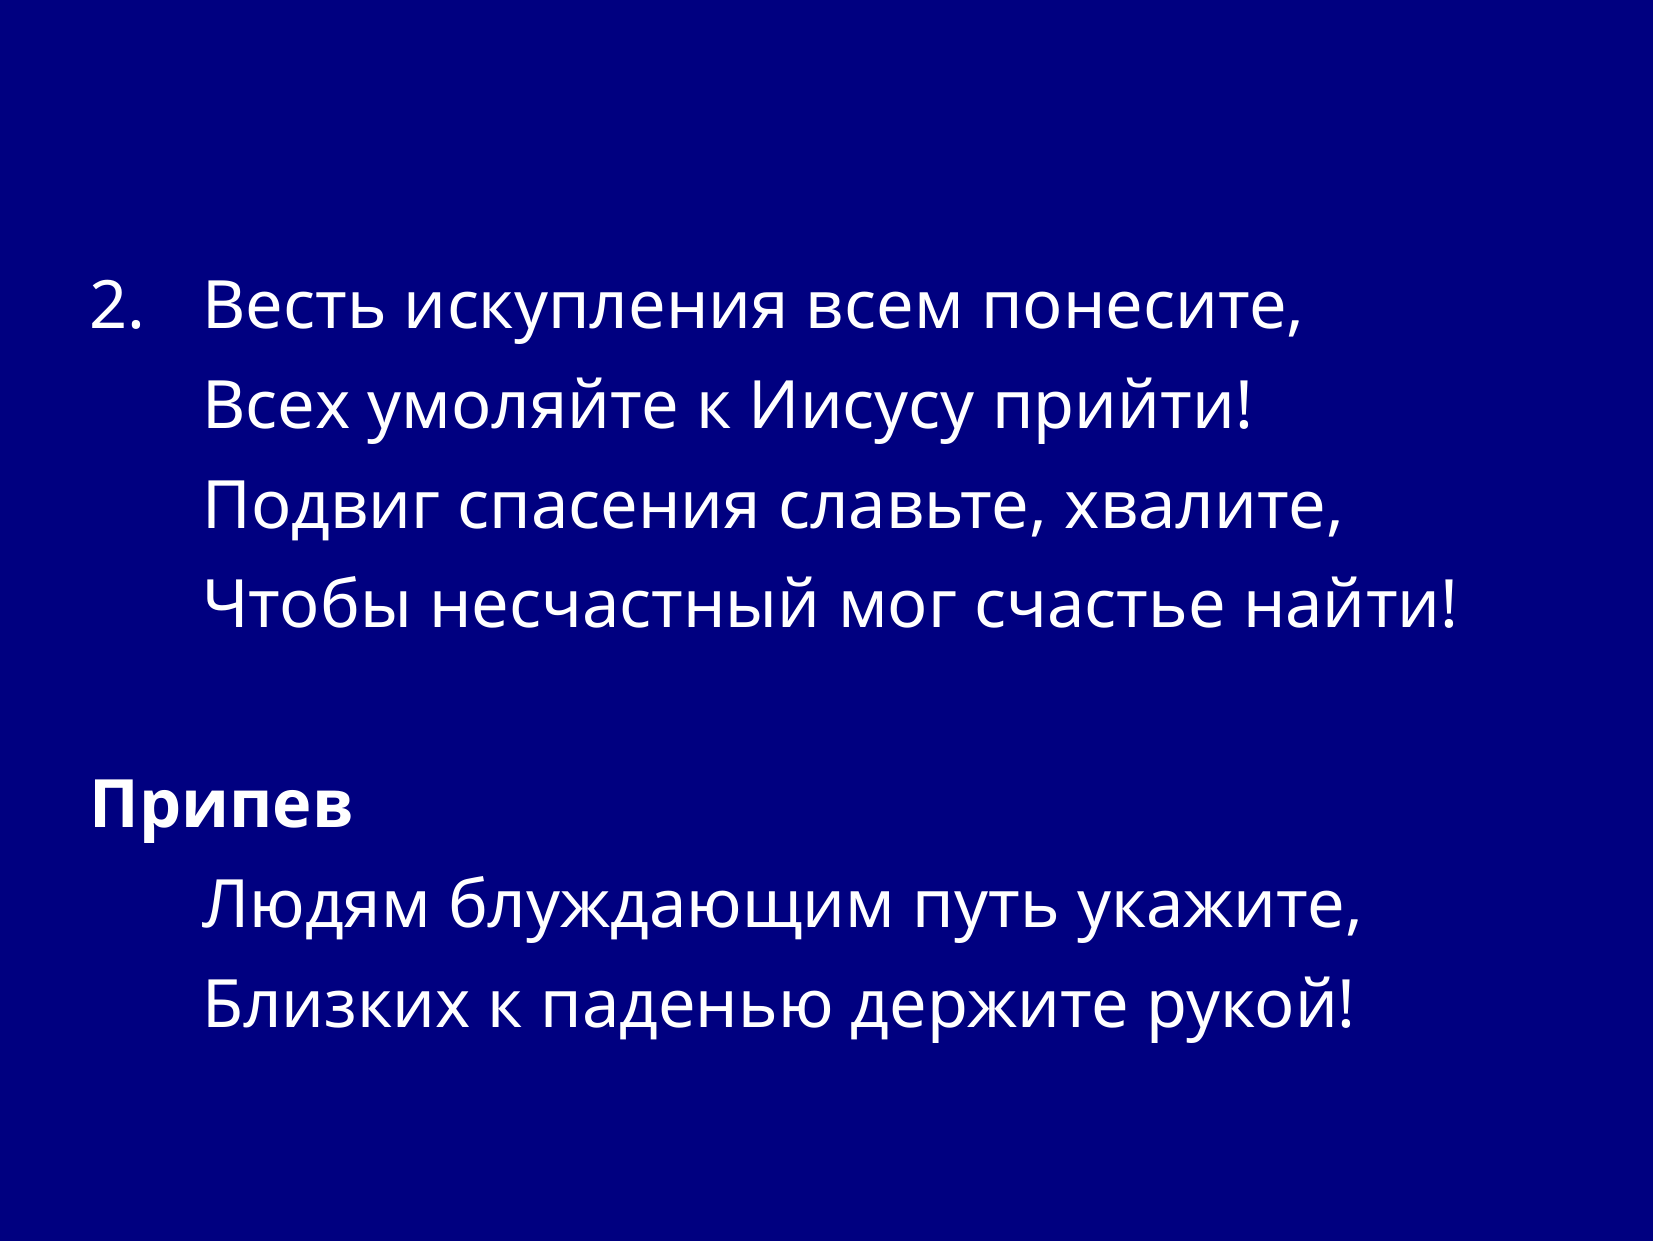

2.	Весть искупления всем понесите,
	Всех умоляйте к Иисусу прийти!
	Подвиг спасения славьте, хвалите,
	Чтобы несчастный мог счастье найти!
Припев
	Людям блуждающим путь укажите,
	Близких к паденью держите рукой!